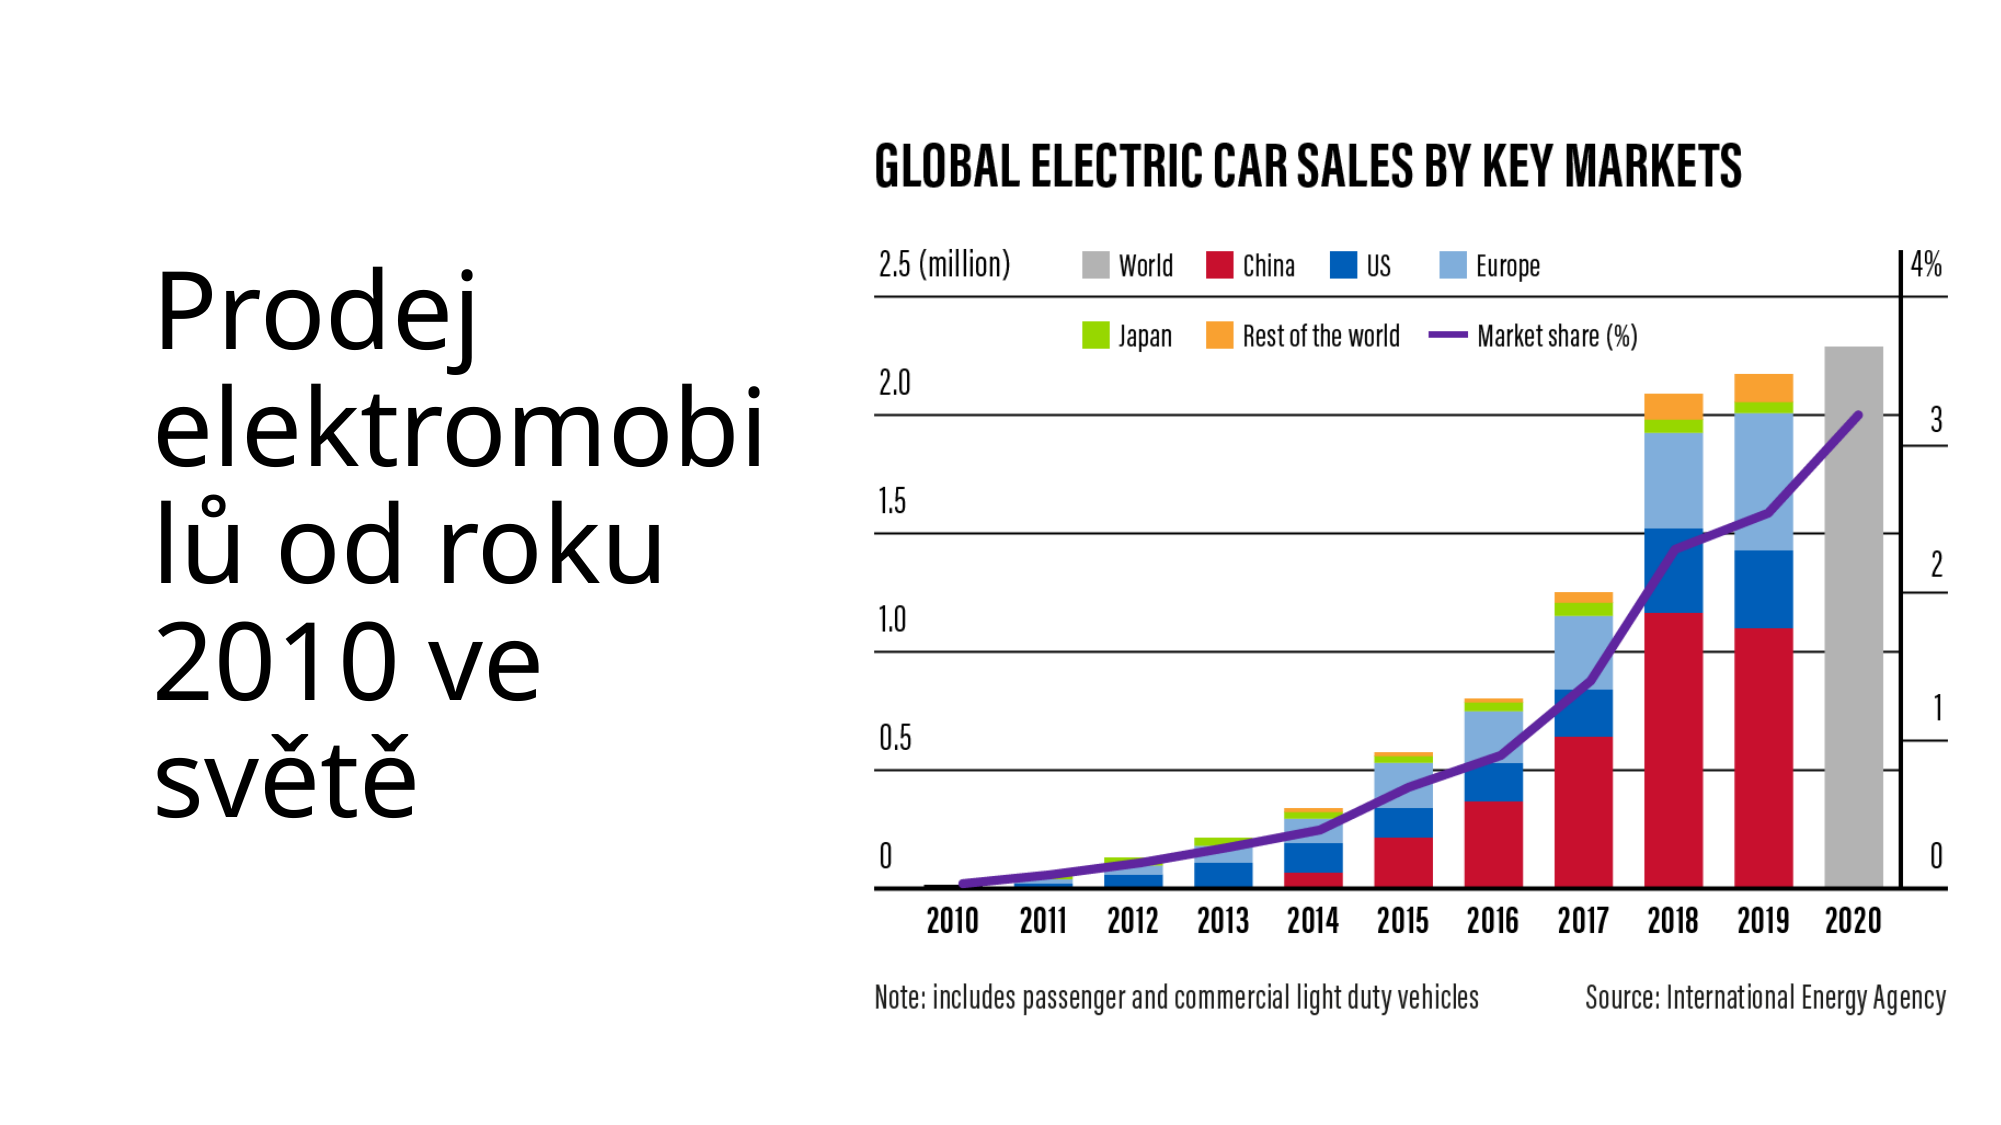

# Prodej elektromobilů od roku 2010 ve světě